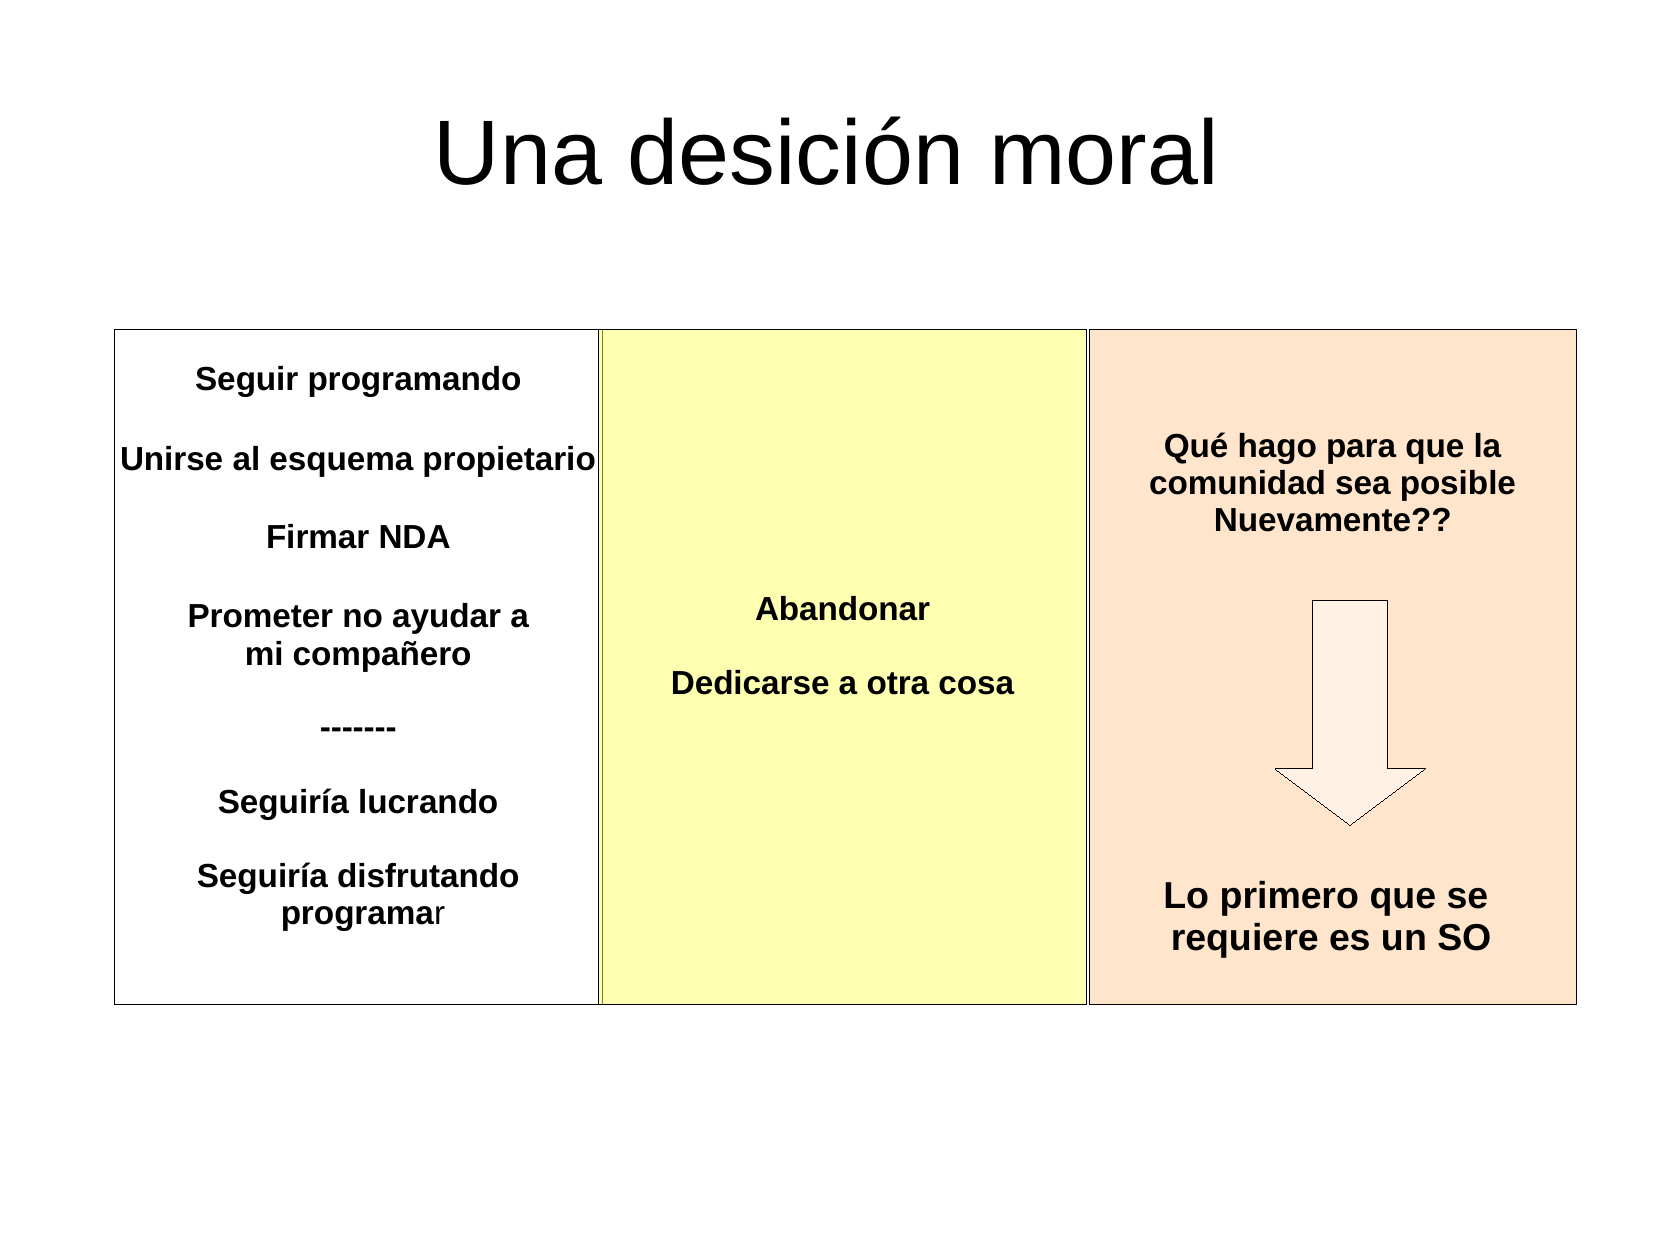

# Una desición moral
Seguir programando
Unirse al esquema propietario
Firmar NDA
Prometer no ayudar a
mi compañero
-------
Seguiría lucrando
Seguiría disfrutando
 programar
Abandonar
Dedicarse a otra cosa
Qué hago para que la
comunidad sea posible
Nuevamente??
Lo primero que se
requiere es un SO